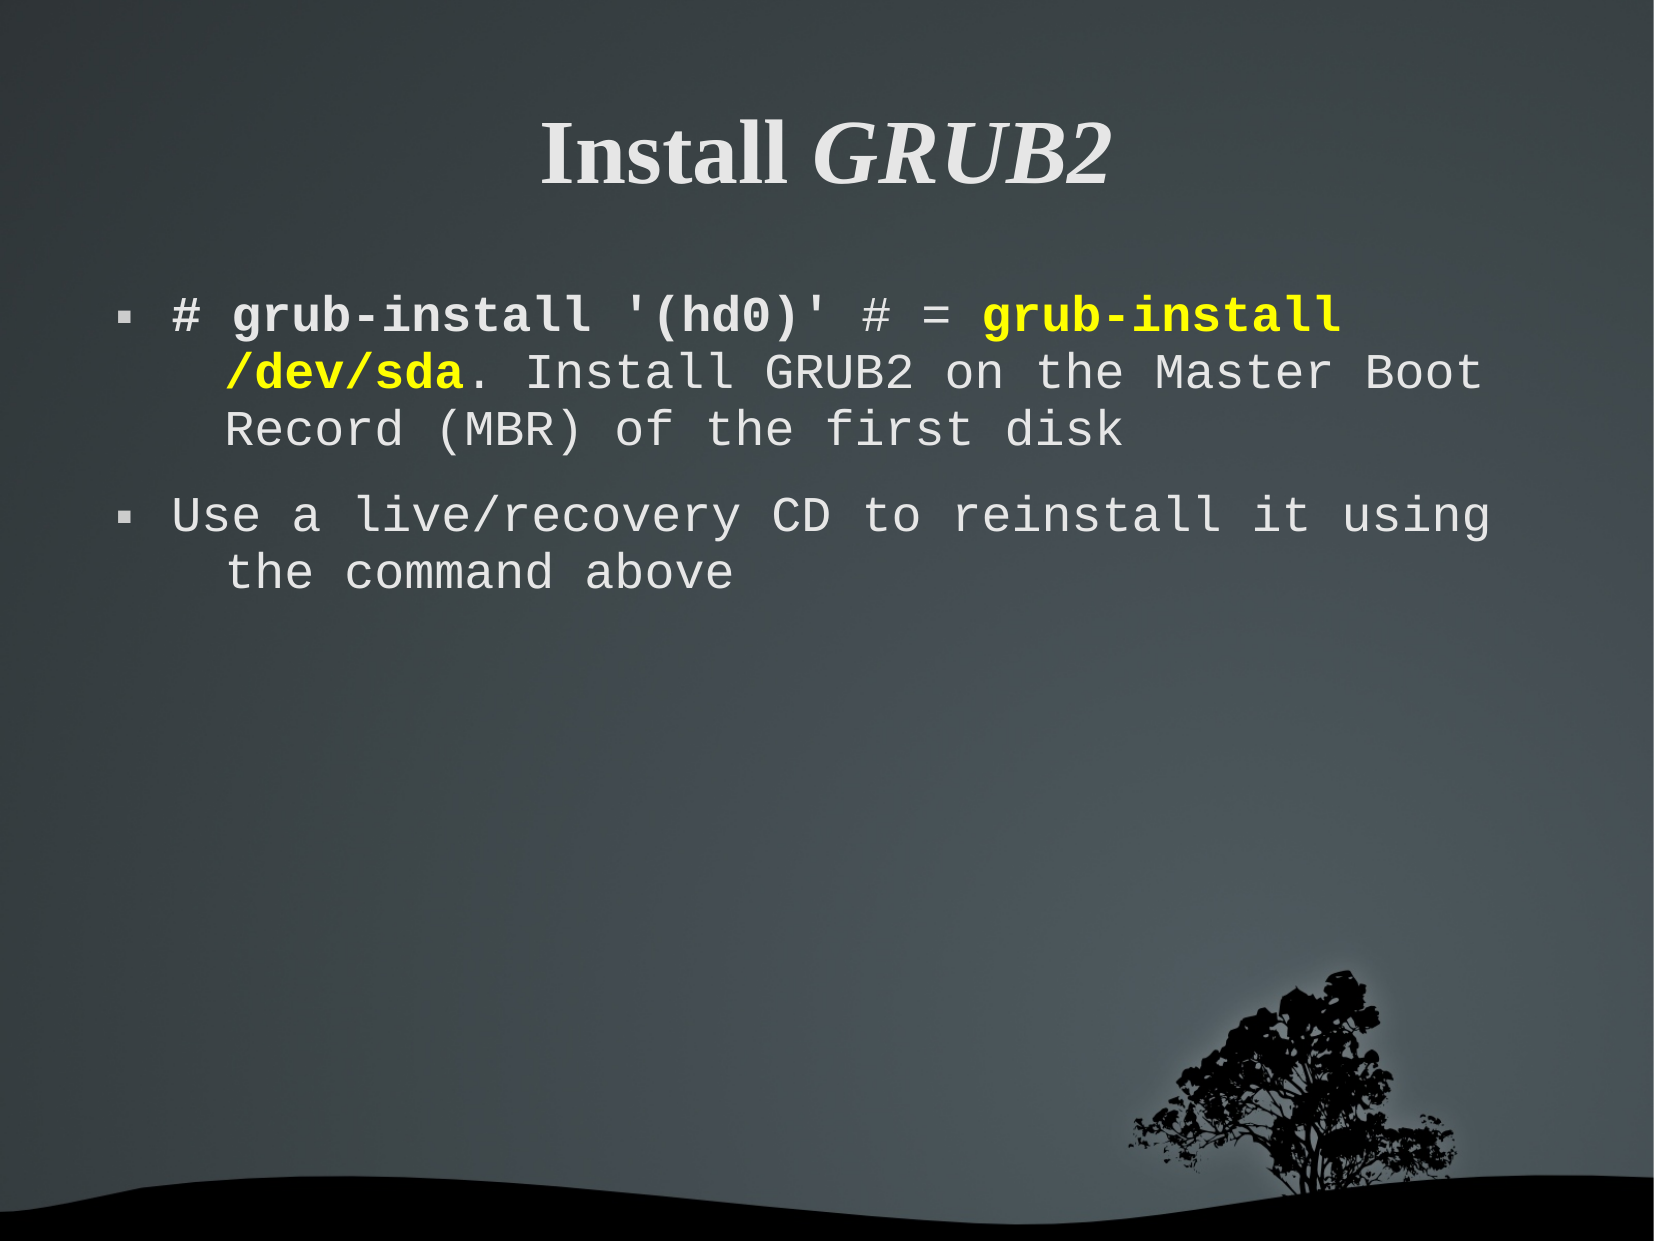

# Install GRUB2
# grub-install '(hd0)' # = grub-install /dev/sda. Install GRUB2 on the Master Boot Record (MBR) of the first disk
Use a live/recovery CD to reinstall it using the command above